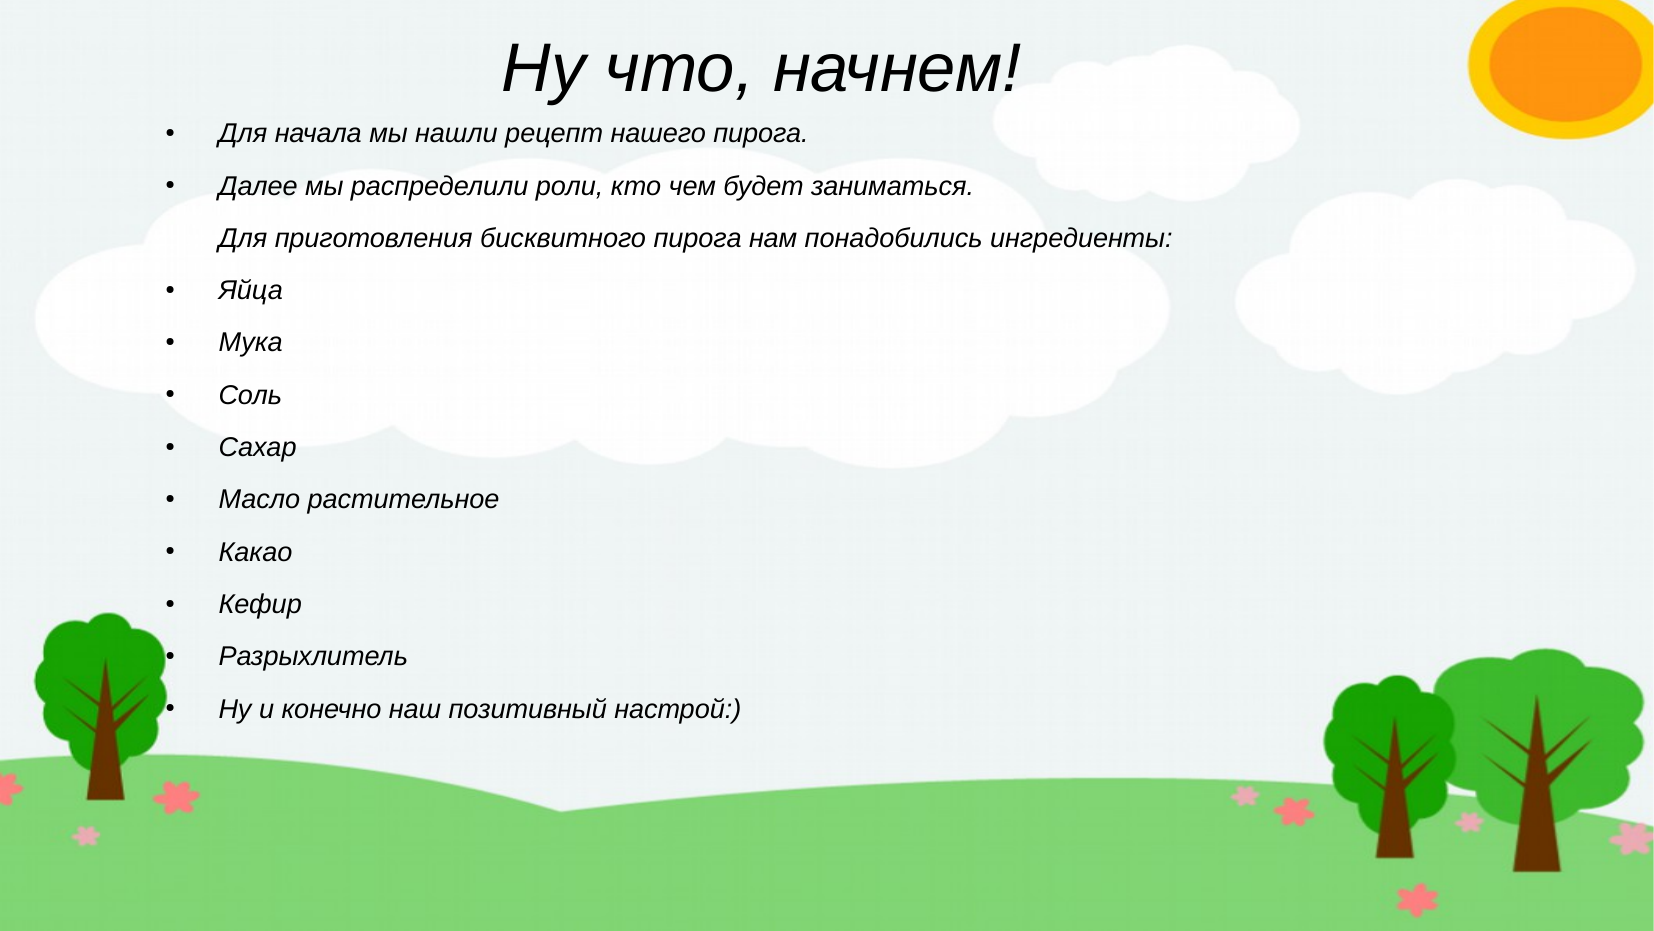

# Ну что, начнем!
Для начала мы нашли рецепт нашего пирога.
Далее мы распределили роли, кто чем будет заниматься.
Для приготовления бисквитного пирога нам понадобились ингредиенты:
Яйца
Мука
Соль
Сахар
Масло растительное
Какао
Кефир
Разрыхлитель
Ну и конечно наш позитивный настрой:)